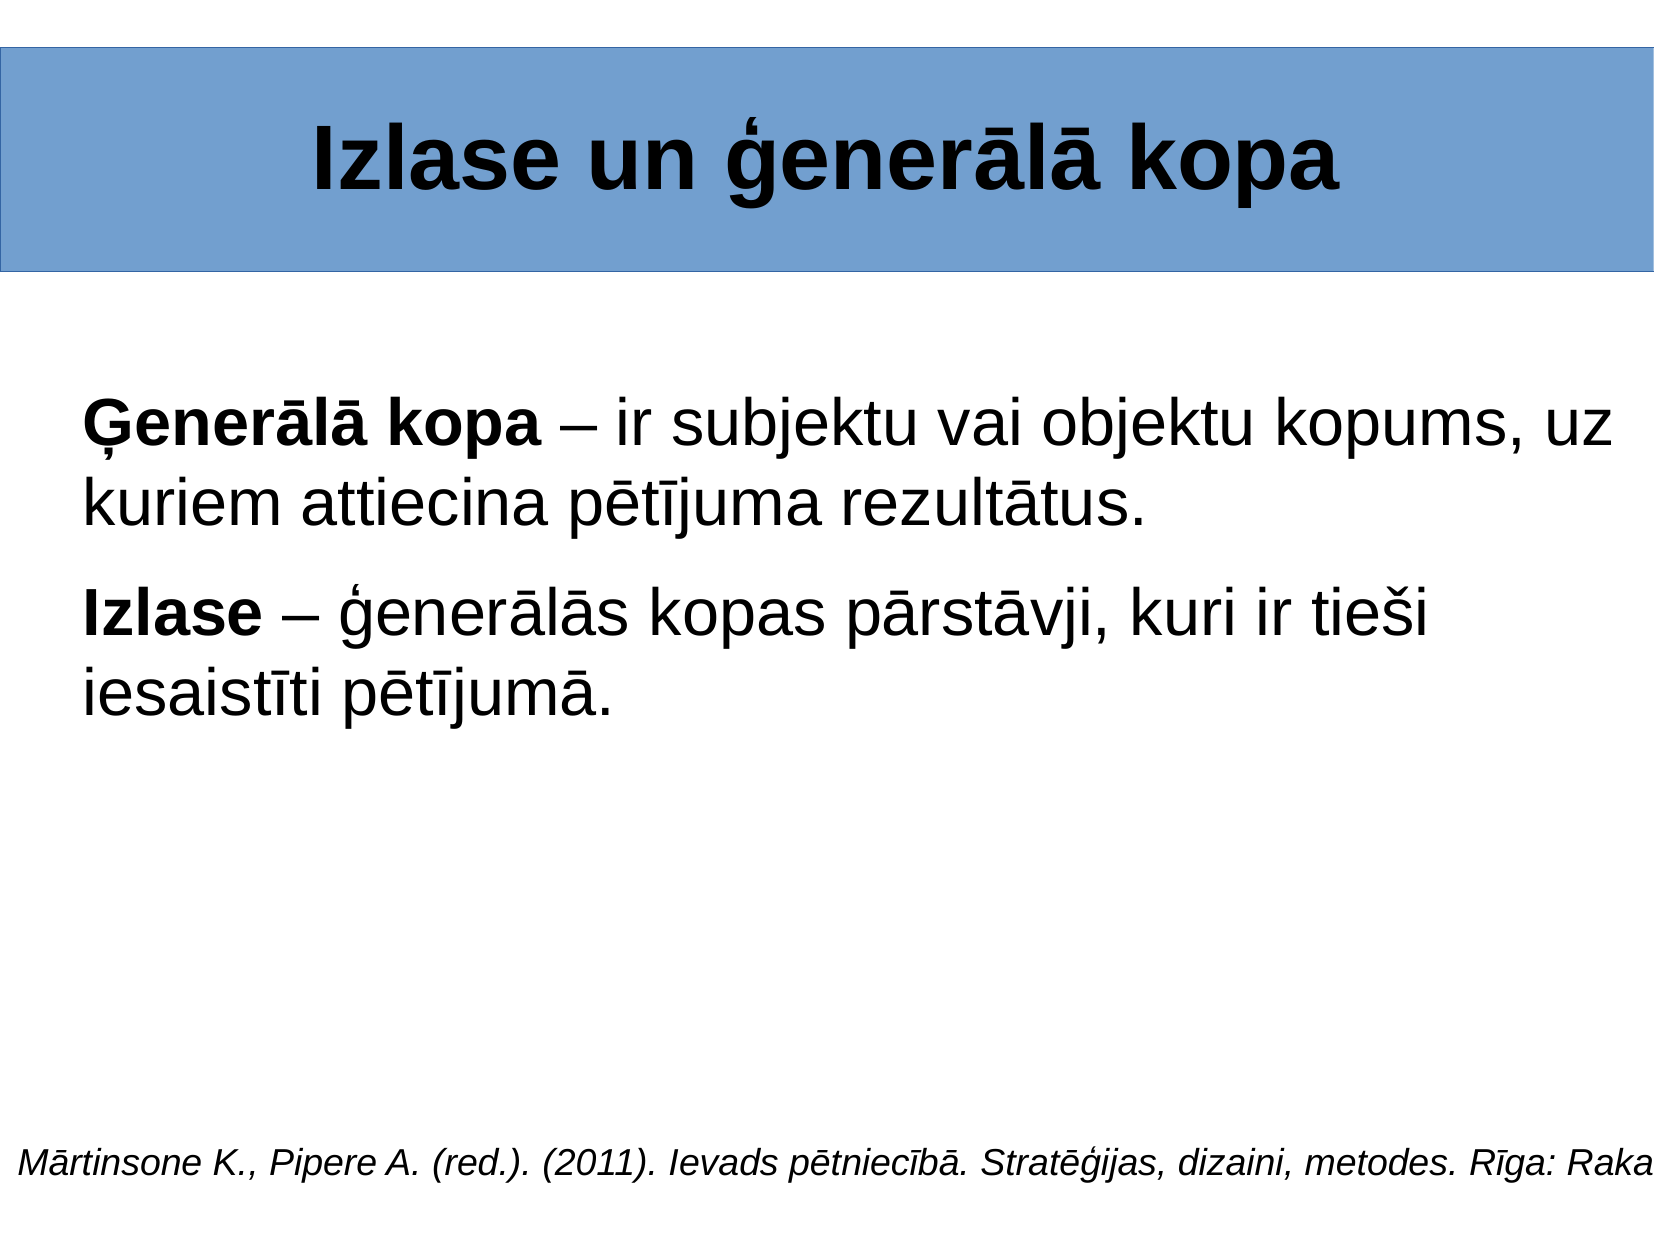

# Izlase un ģenerālā kopa
Ģenerālā kopa – ir subjektu vai objektu kopums, uz kuriem attiecina pētījuma rezultātus.
Izlase – ģenerālās kopas pārstāvji, kuri ir tieši iesaistīti pētījumā.
Mārtinsone K., Pipere A. (red.). (2011). Ievads pētniecībā. Stratēģijas, dizaini, metodes. Rīga: Raka